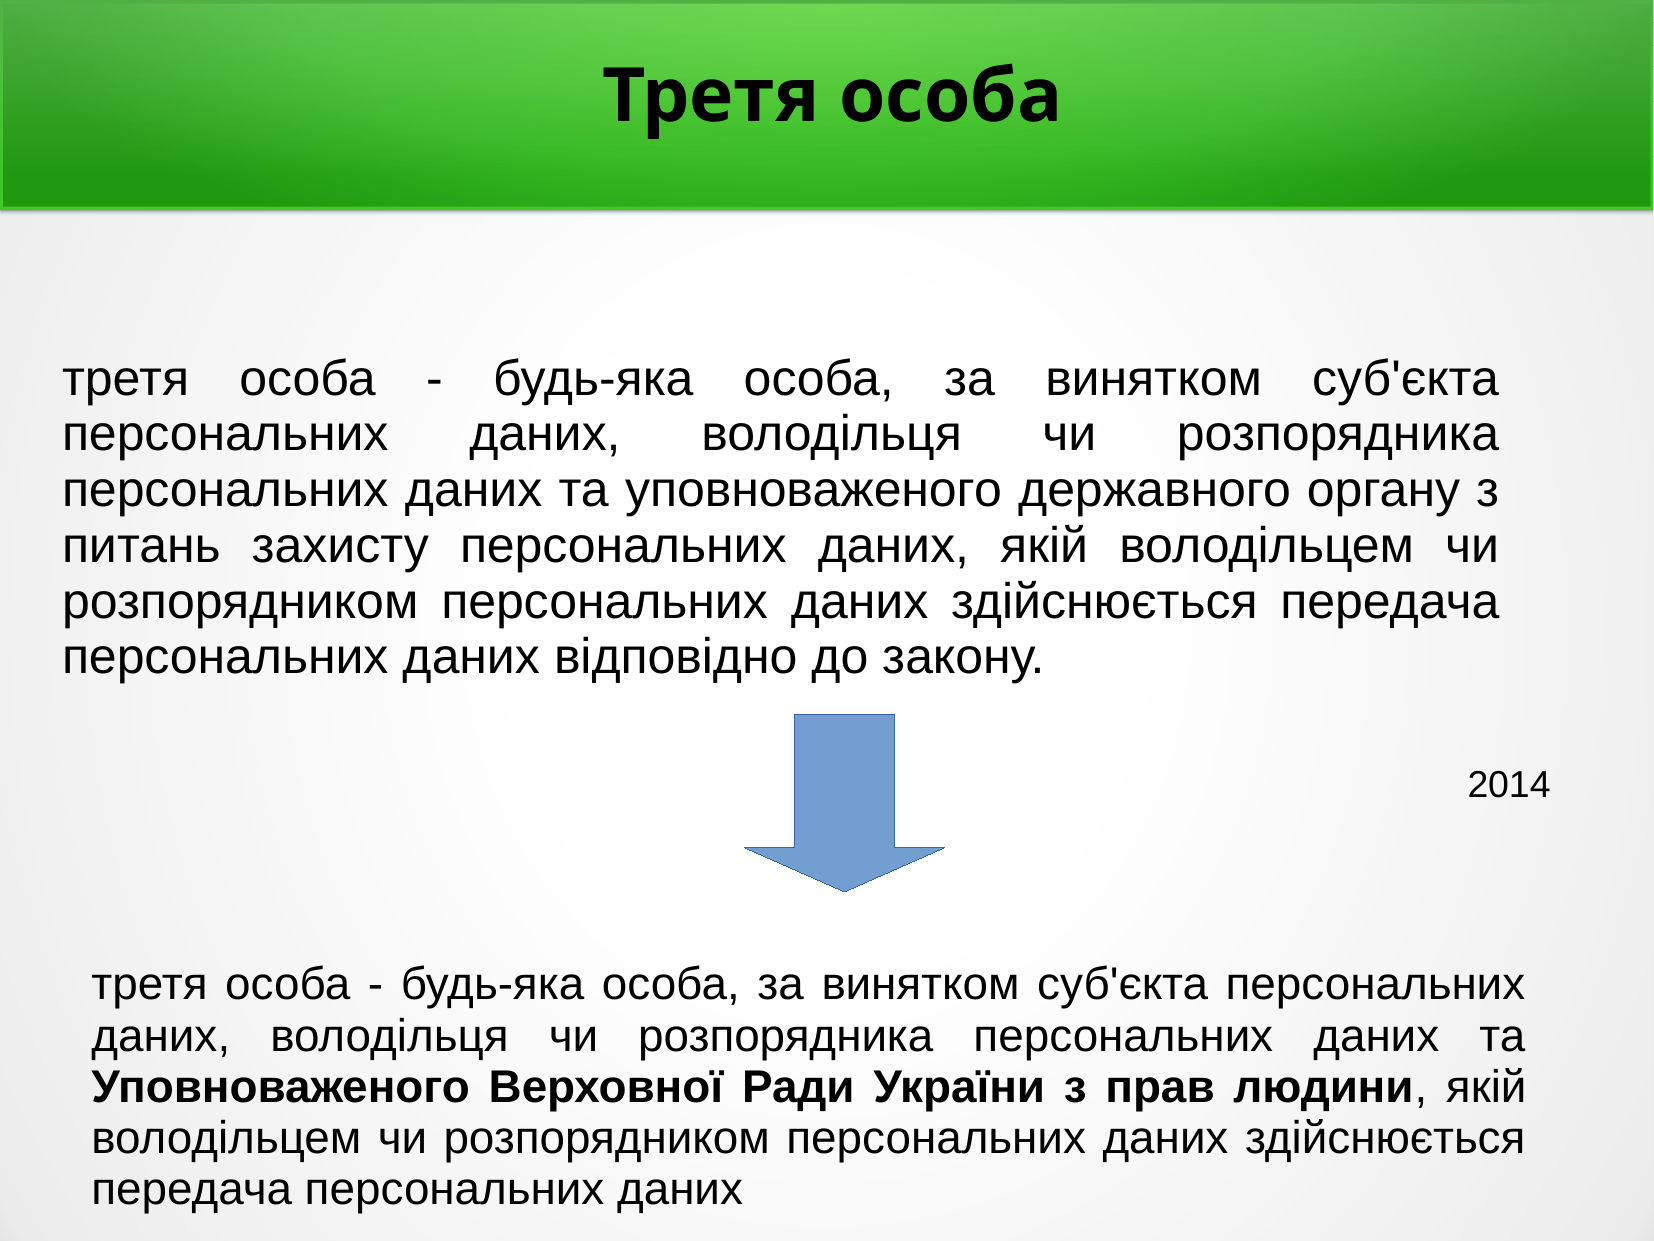

Третя особа
третя особа - будь-яка особа, за винятком суб'єкта персональних даних, володільця чи розпорядника персональних даних та уповноваженого державного органу з питань захисту персональних даних, якій володільцем чи розпорядником персональних даних здійснюється передача персональних даних відповідно до закону.
2014
третя особа - будь-яка особа, за винятком суб'єкта персональних даних, володільця чи розпорядника персональних даних та Уповноваженого Верховної Ради України з прав людини, якій володільцем чи розпорядником персональних даних здійснюється передача персональних даних